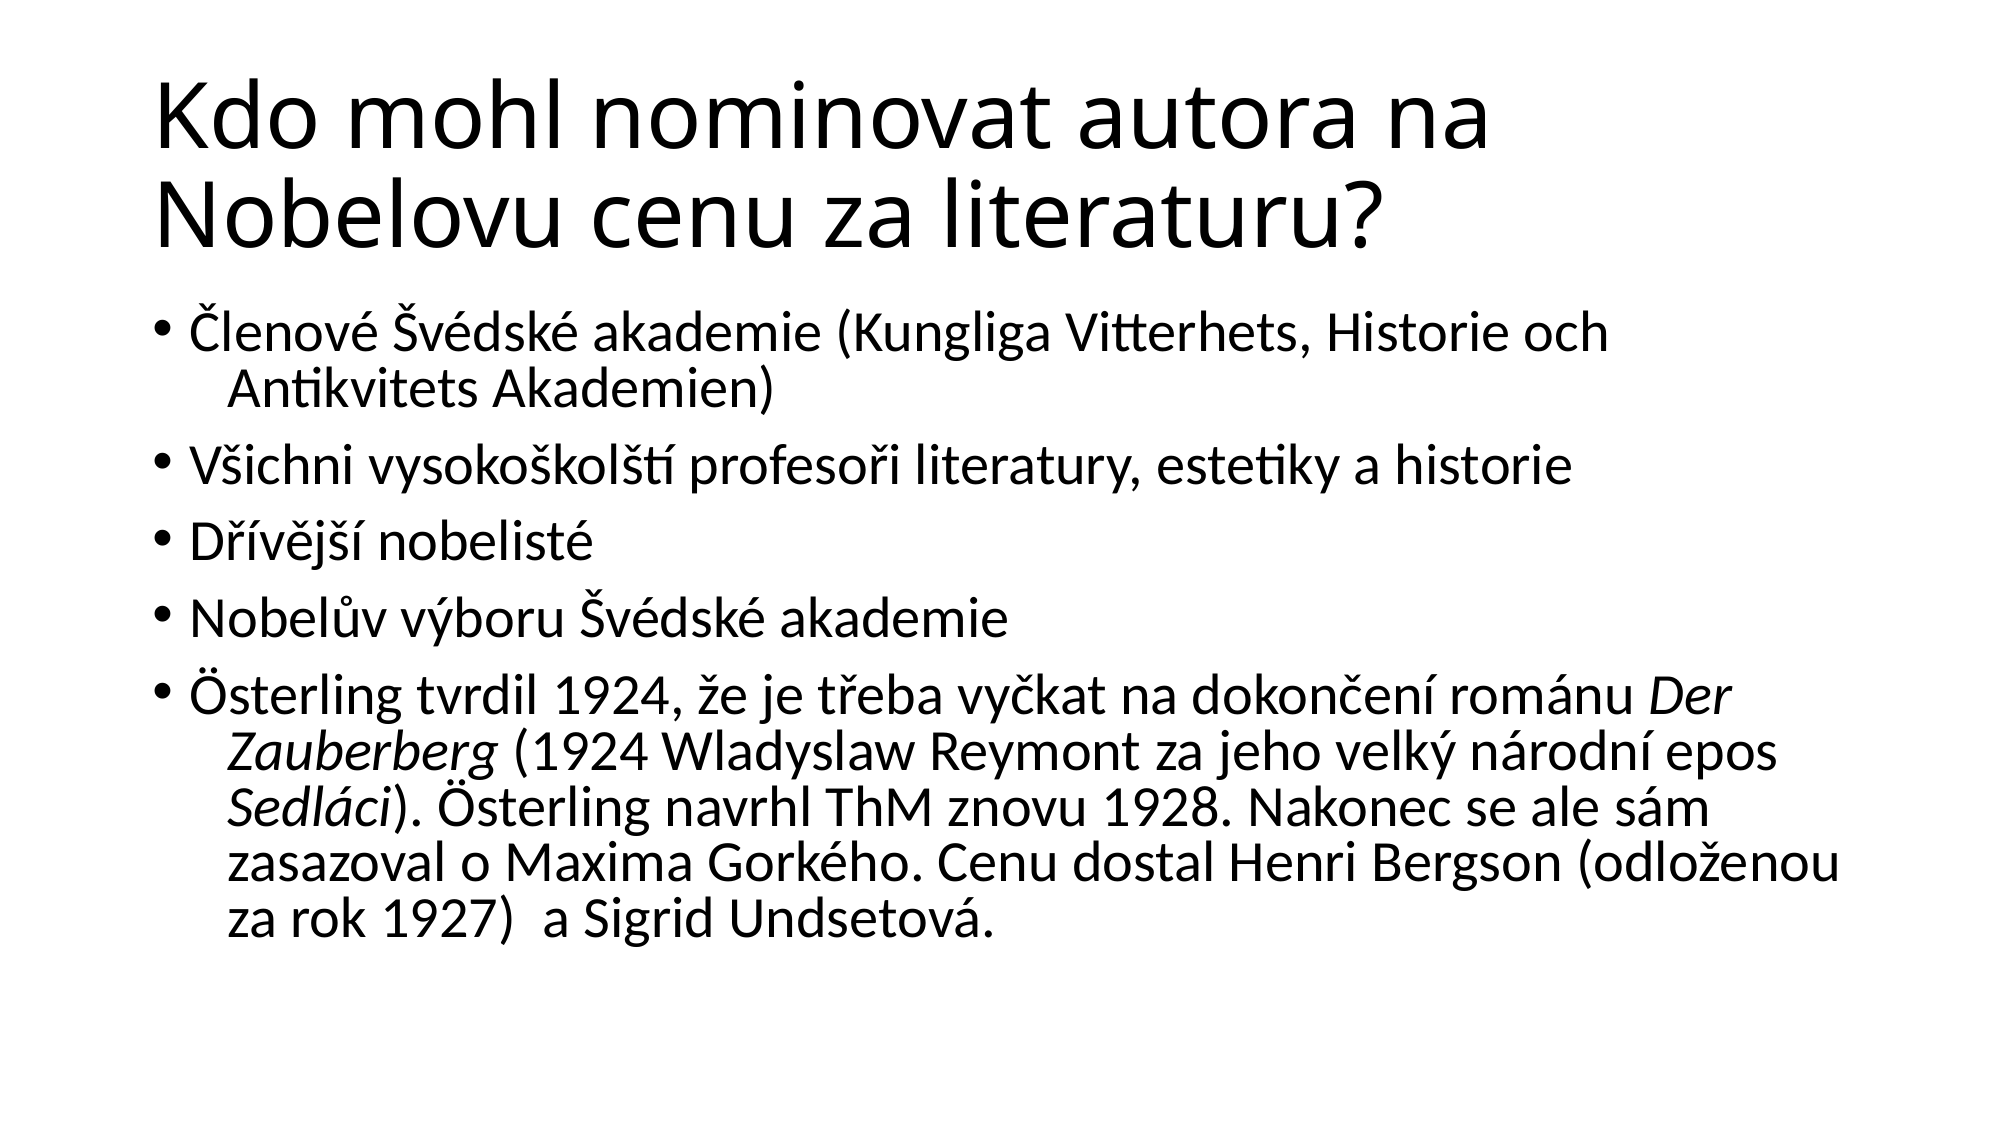

# Kdo mohl nominovat autora na Nobelovu cenu za literaturu?
Členové Švédské akademie (Kungliga Vitterhets, Historie och Antikvitets Akademien)
Všichni vysokoškolští profesoři literatury, estetiky a historie
Dřívější nobelisté
Nobelův výboru Švédské akademie
Österling tvrdil 1924, že je třeba vyčkat na dokončení románu Der Zauberberg (1924 Wladyslaw Reymont za jeho velký národní epos Sedláci). Österling navrhl ThM znovu 1928. Nakonec se ale sám zasazoval o Maxima Gorkého. Cenu dostal Henri Bergson (odloženou za rok 1927) a Sigrid Undsetová.